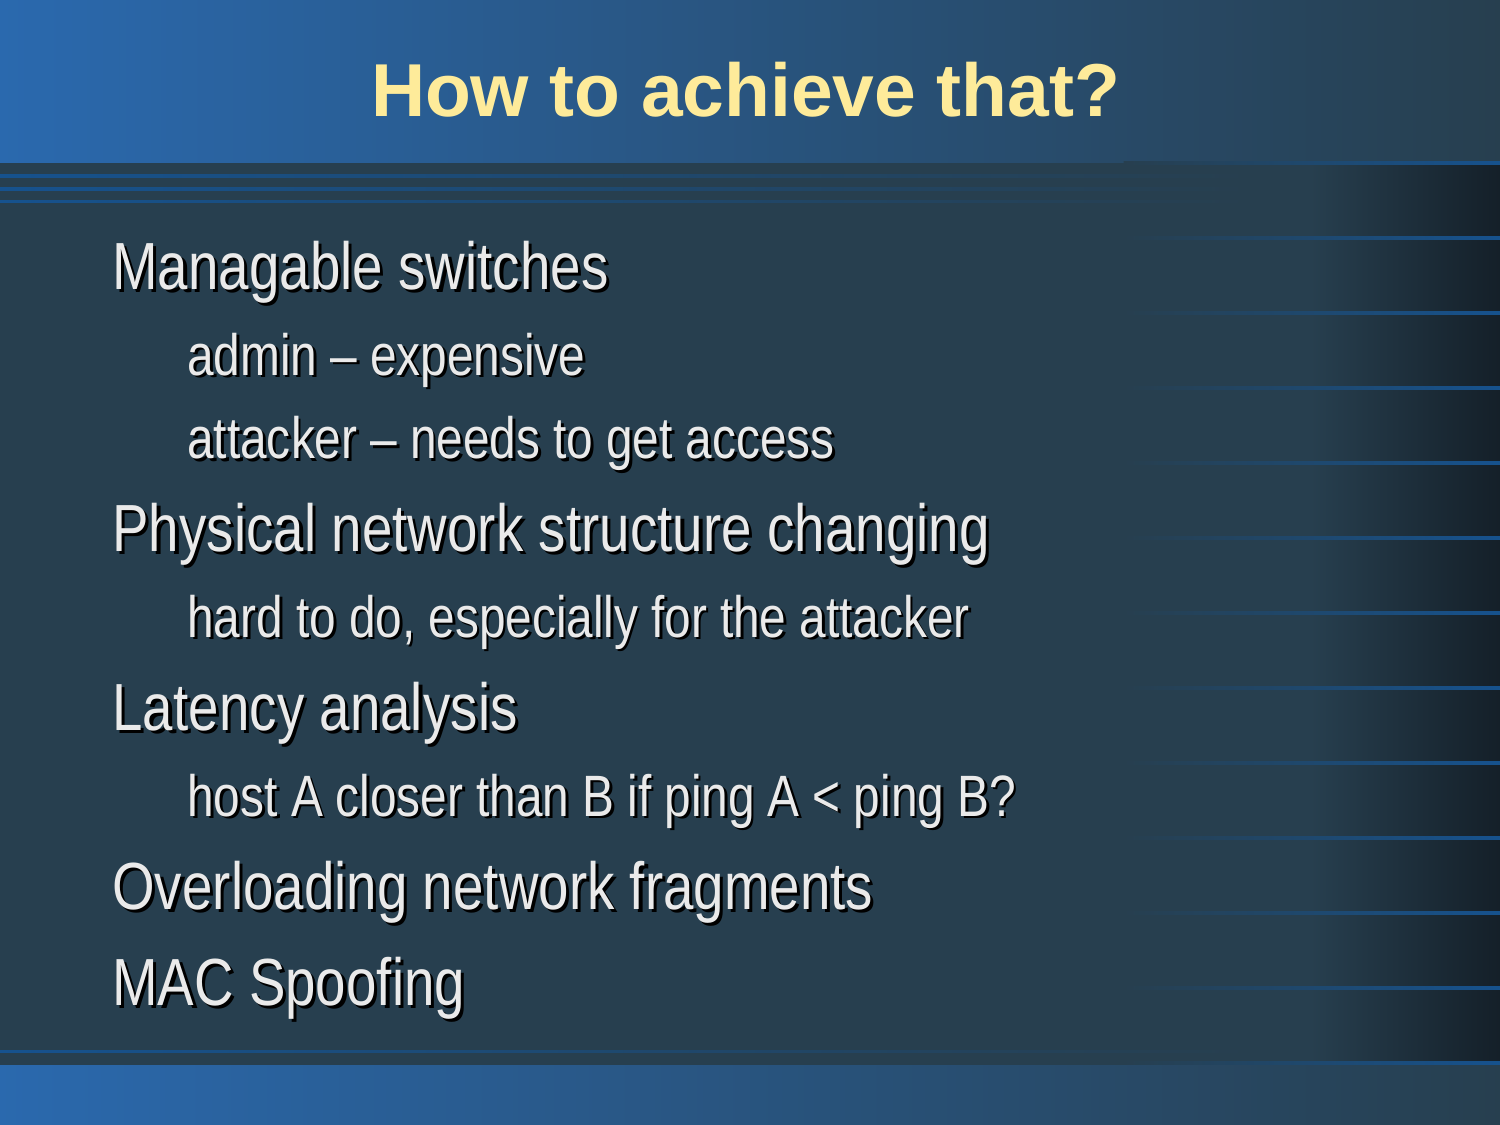

# How to achieve that?
Managable switches
admin – expensive
attacker – needs to get access
Physical network structure changing
hard to do, especially for the attacker
Latency analysis
host A closer than B if ping A < ping B?
Overloading network fragments
MAC Spoofing